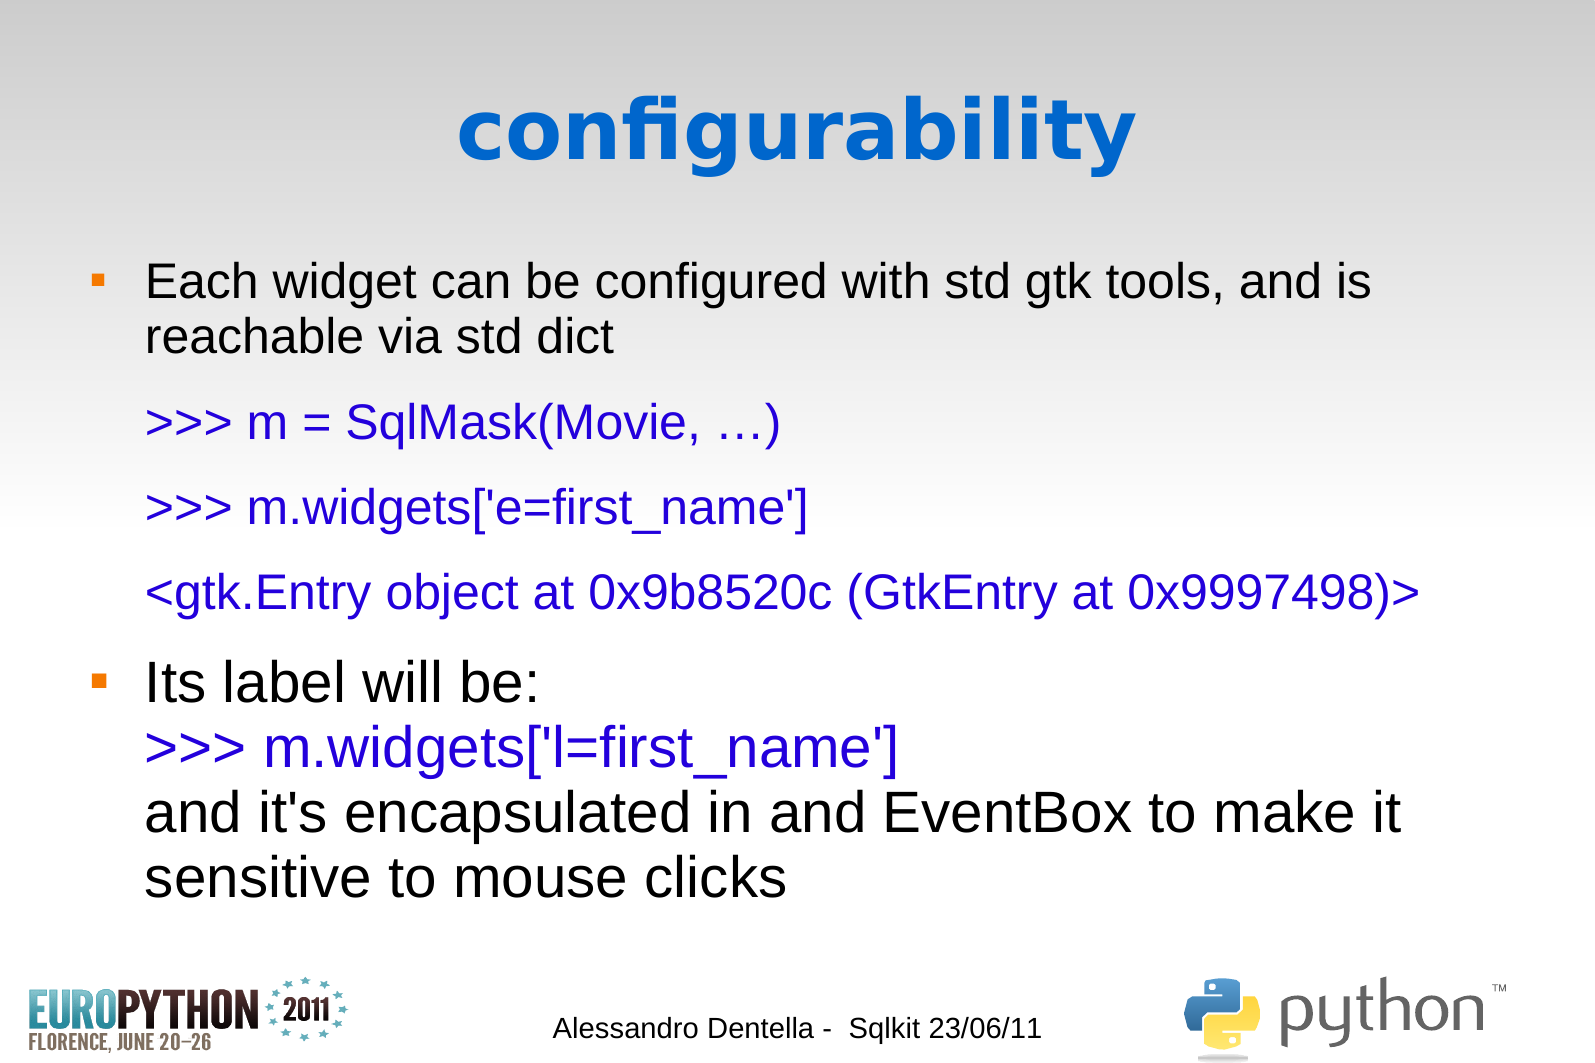

# configurability
Each widget can be configured with std gtk tools, and is reachable via std dict
>>> m = SqlMask(Movie, …)
>>> m.widgets['e=first_name']
<gtk.Entry object at 0x9b8520c (GtkEntry at 0x9997498)>
Its label will be:
>>> m.widgets['l=first_name']
and it's encapsulated in and EventBox to make it sensitive to mouse clicks